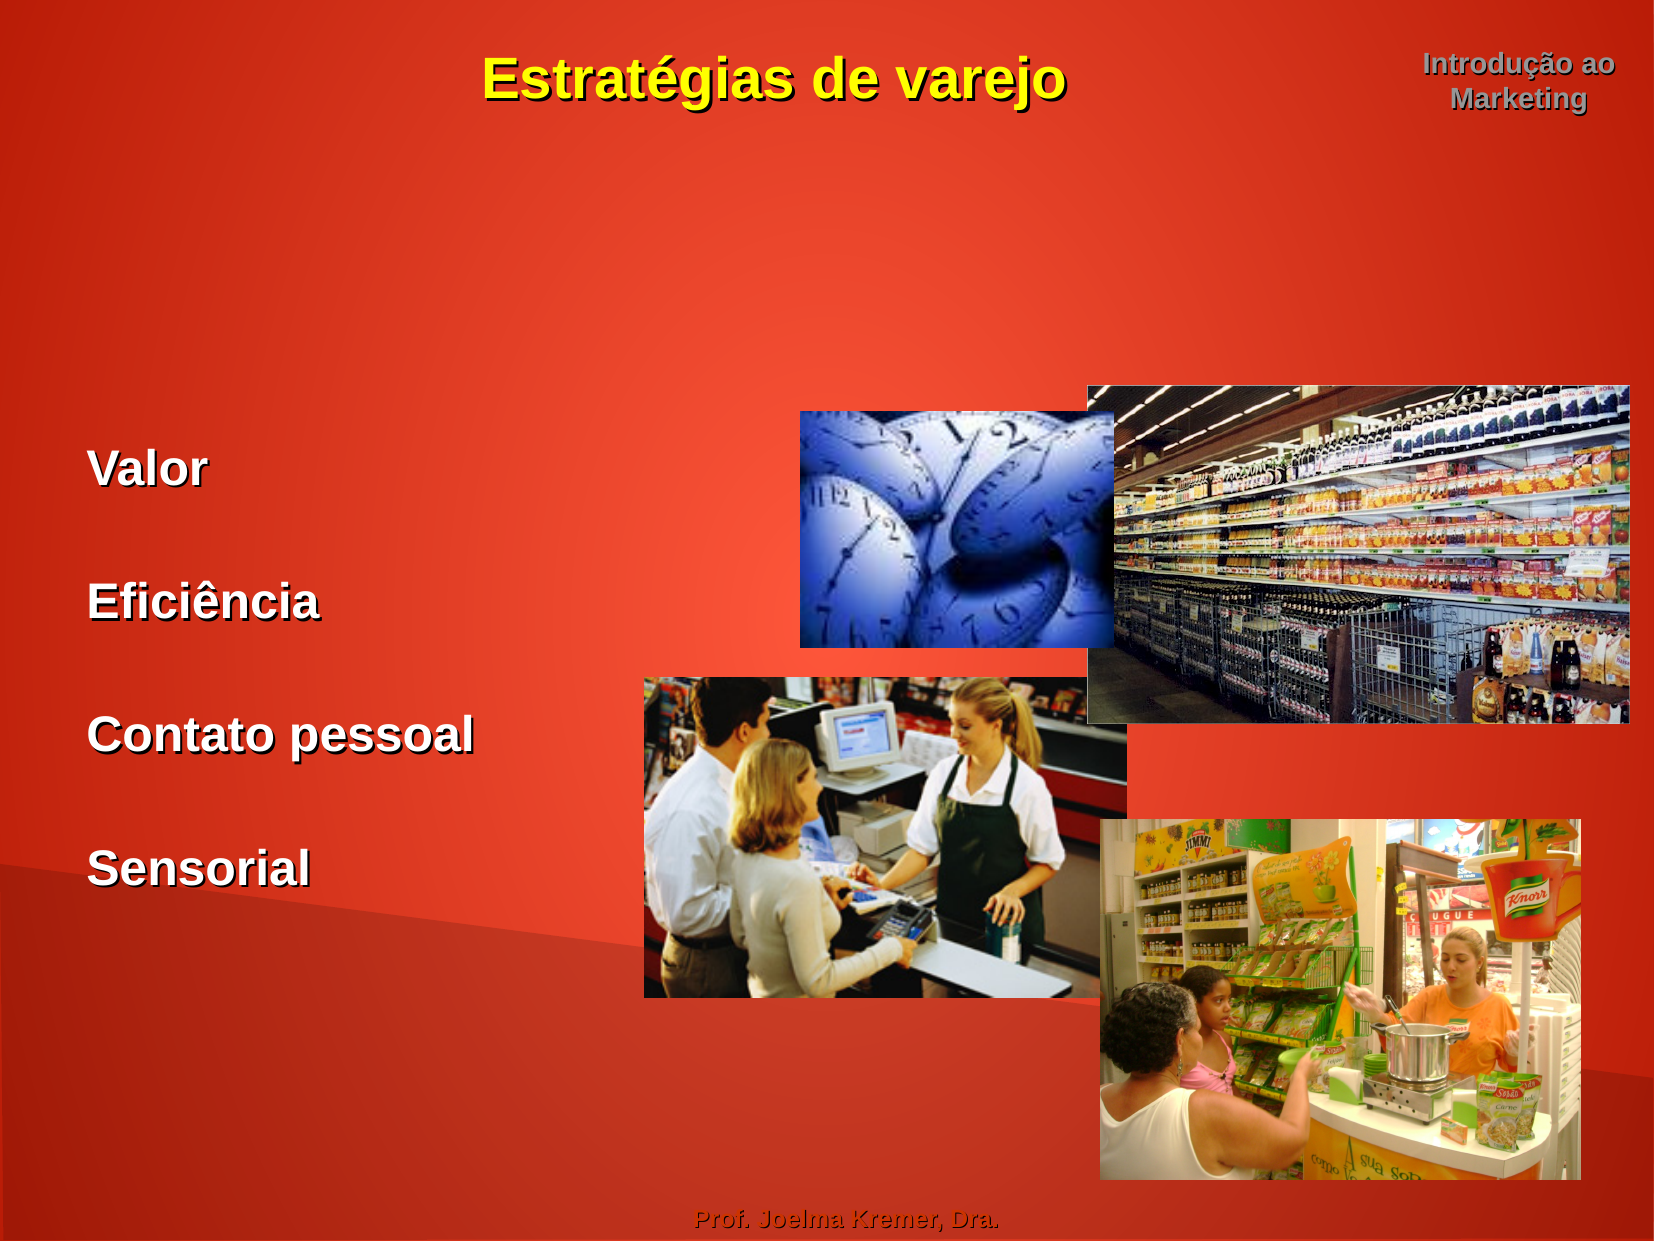

# Introdução ao Marketing
Estratégias de varejo
Valor
Eficiência
Contato pessoal
Sensorial
Prof. Joelma Kremer, Dra.